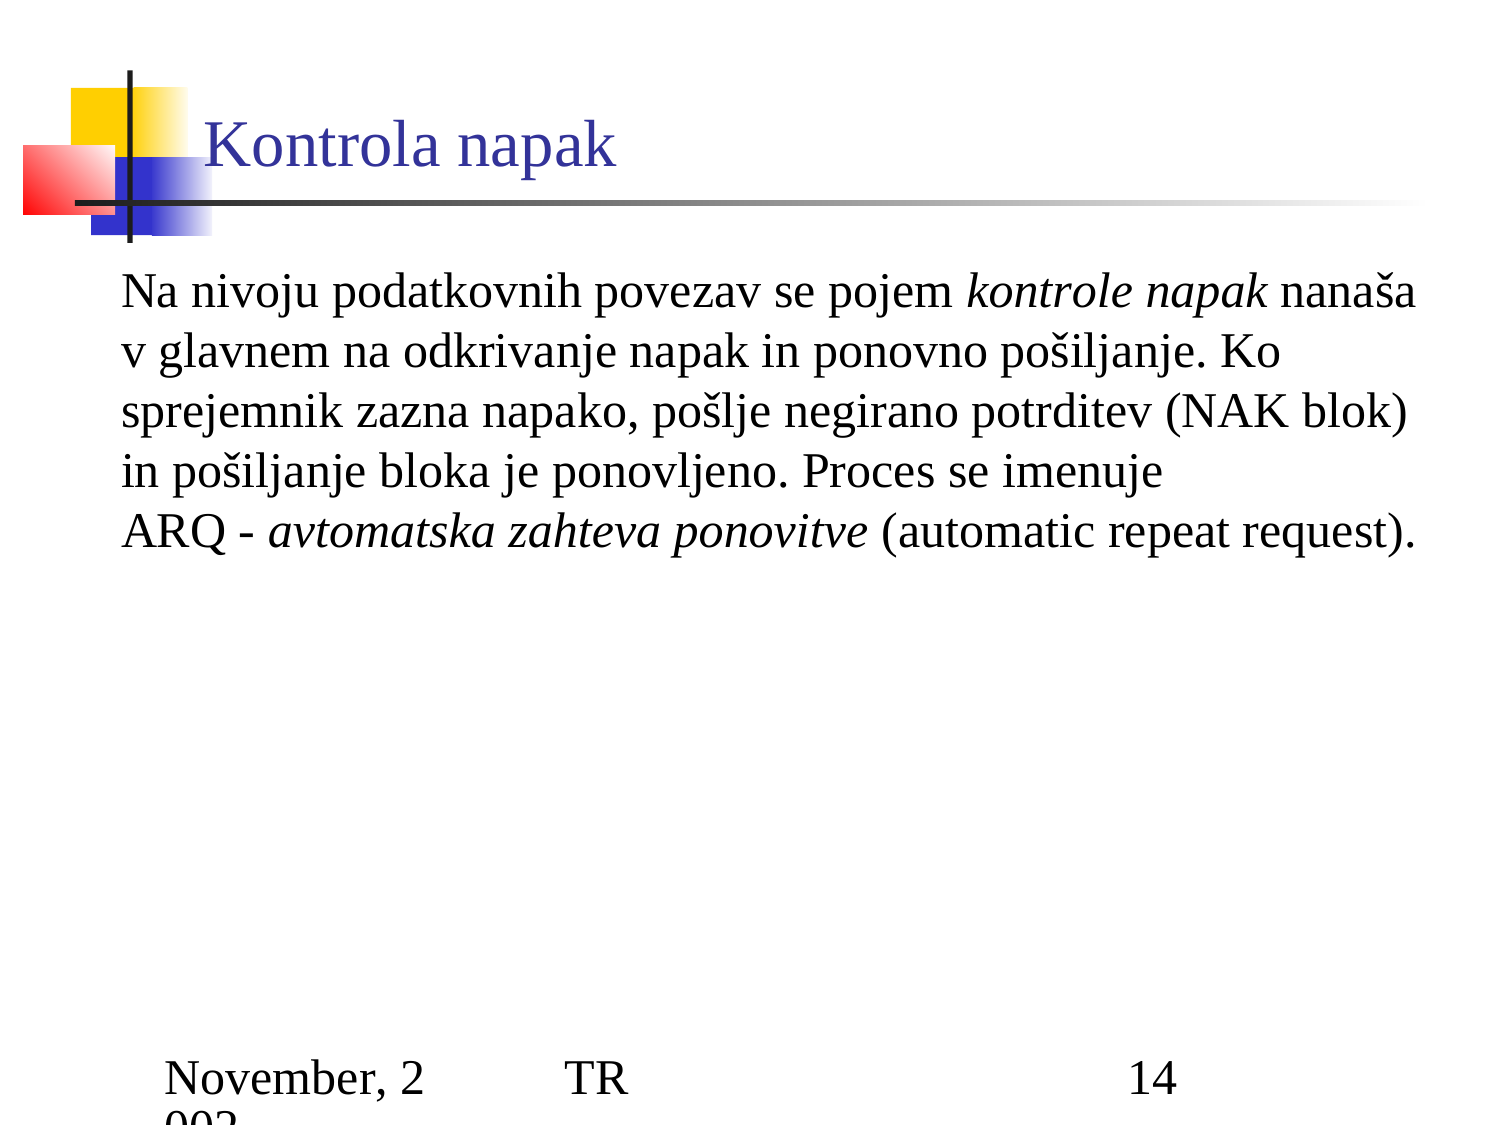

# Kontrola napak
	Na nivoju podatkovnih povezav se pojem kontrole napak nanaša v glavnem na odkrivanje napak in ponovno pošiljanje. Ko sprejemnik zazna napako, pošlje negirano potrditev (NAK blok) in pošiljanje bloka je ponovljeno. Proces se imenuje
ARQ - avtomatska zahteva ponovitve (automatic repeat request).
November, 2002
TR
14